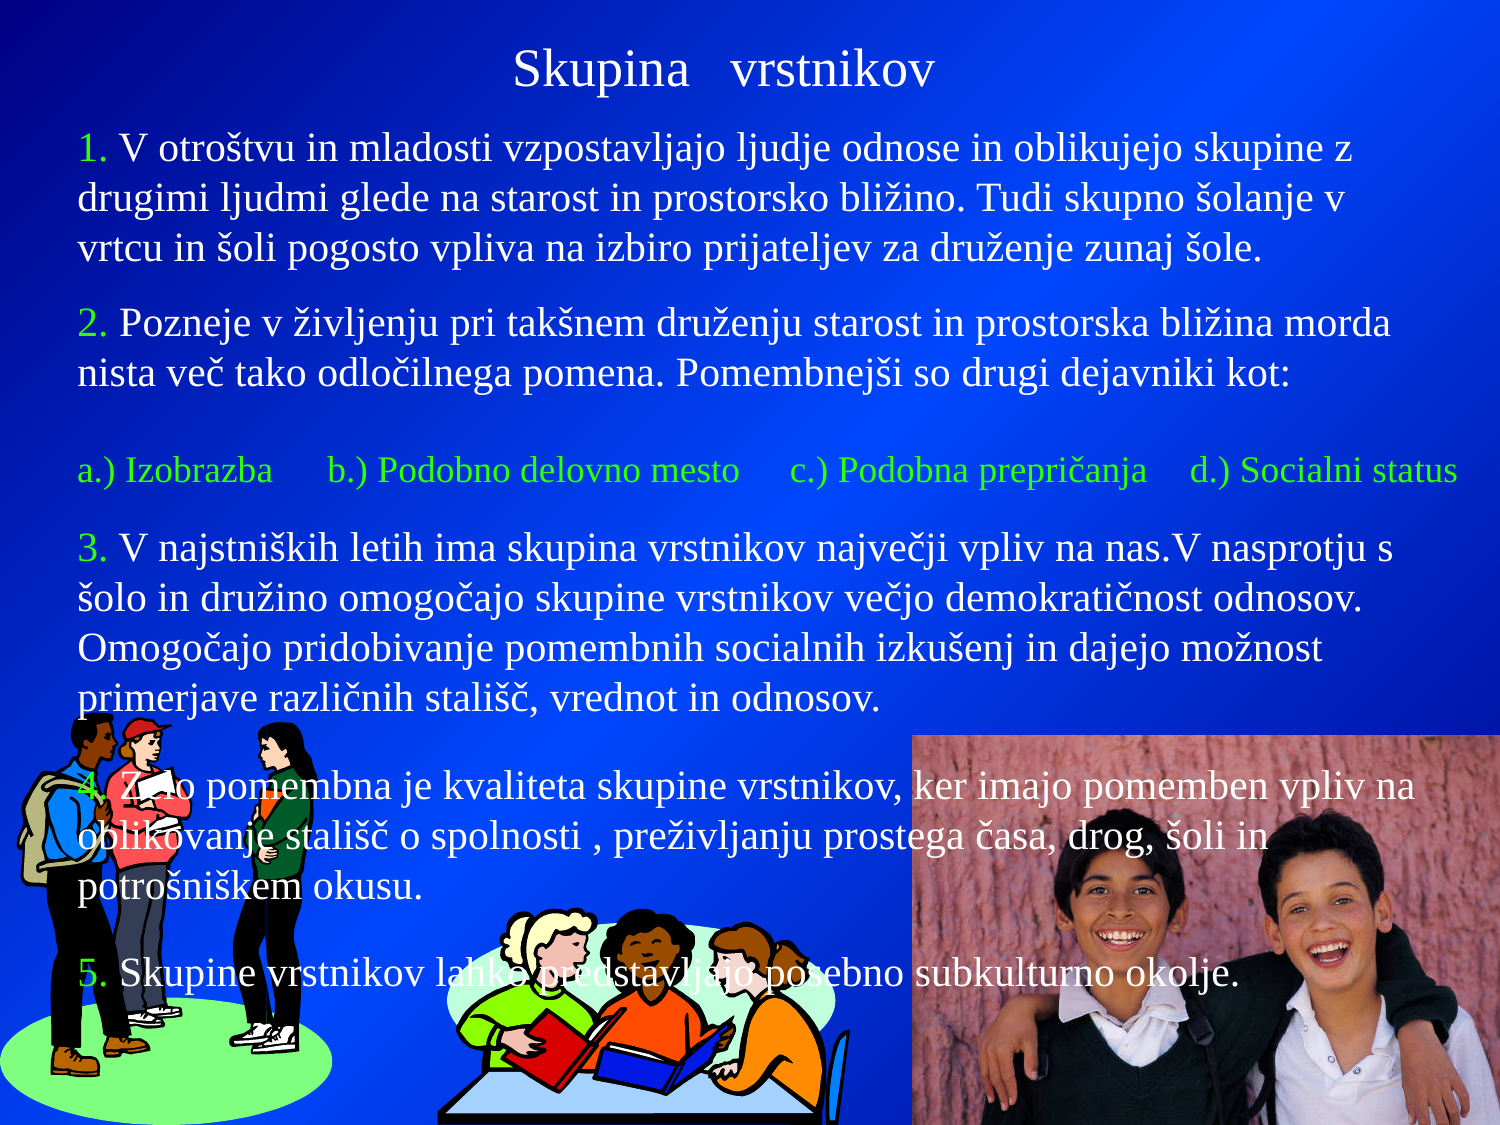

Skupina vrstnikov
1. V otroštvu in mladosti vzpostavljajo ljudje odnose in oblikujejo skupine z drugimi ljudmi glede na starost in prostorsko bližino. Tudi skupno šolanje v vrtcu in šoli pogosto vpliva na izbiro prijateljev za druženje zunaj šole.
2. Pozneje v življenju pri takšnem druženju starost in prostorska bližina morda nista več tako odločilnega pomena. Pomembnejši so drugi dejavniki kot:
a.) Izobrazba
b.) Podobno delovno mesto
c.) Podobna prepričanja
d.) Socialni status
3. V najstniških letih ima skupina vrstnikov največji vpliv na nas.V nasprotju s šolo in družino omogočajo skupine vrstnikov večjo demokratičnost odnosov. Omogočajo pridobivanje pomembnih socialnih izkušenj in dajejo možnost primerjave različnih stališč, vrednot in odnosov.
4. Zelo pomembna je kvaliteta skupine vrstnikov, ker imajo pomemben vpliv na oblikovanje stališč o spolnosti , preživljanju prostega časa, drog, šoli in potrošniškem okusu.
5. Skupine vrstnikov lahko predstavljajo posebno subkulturno okolje.